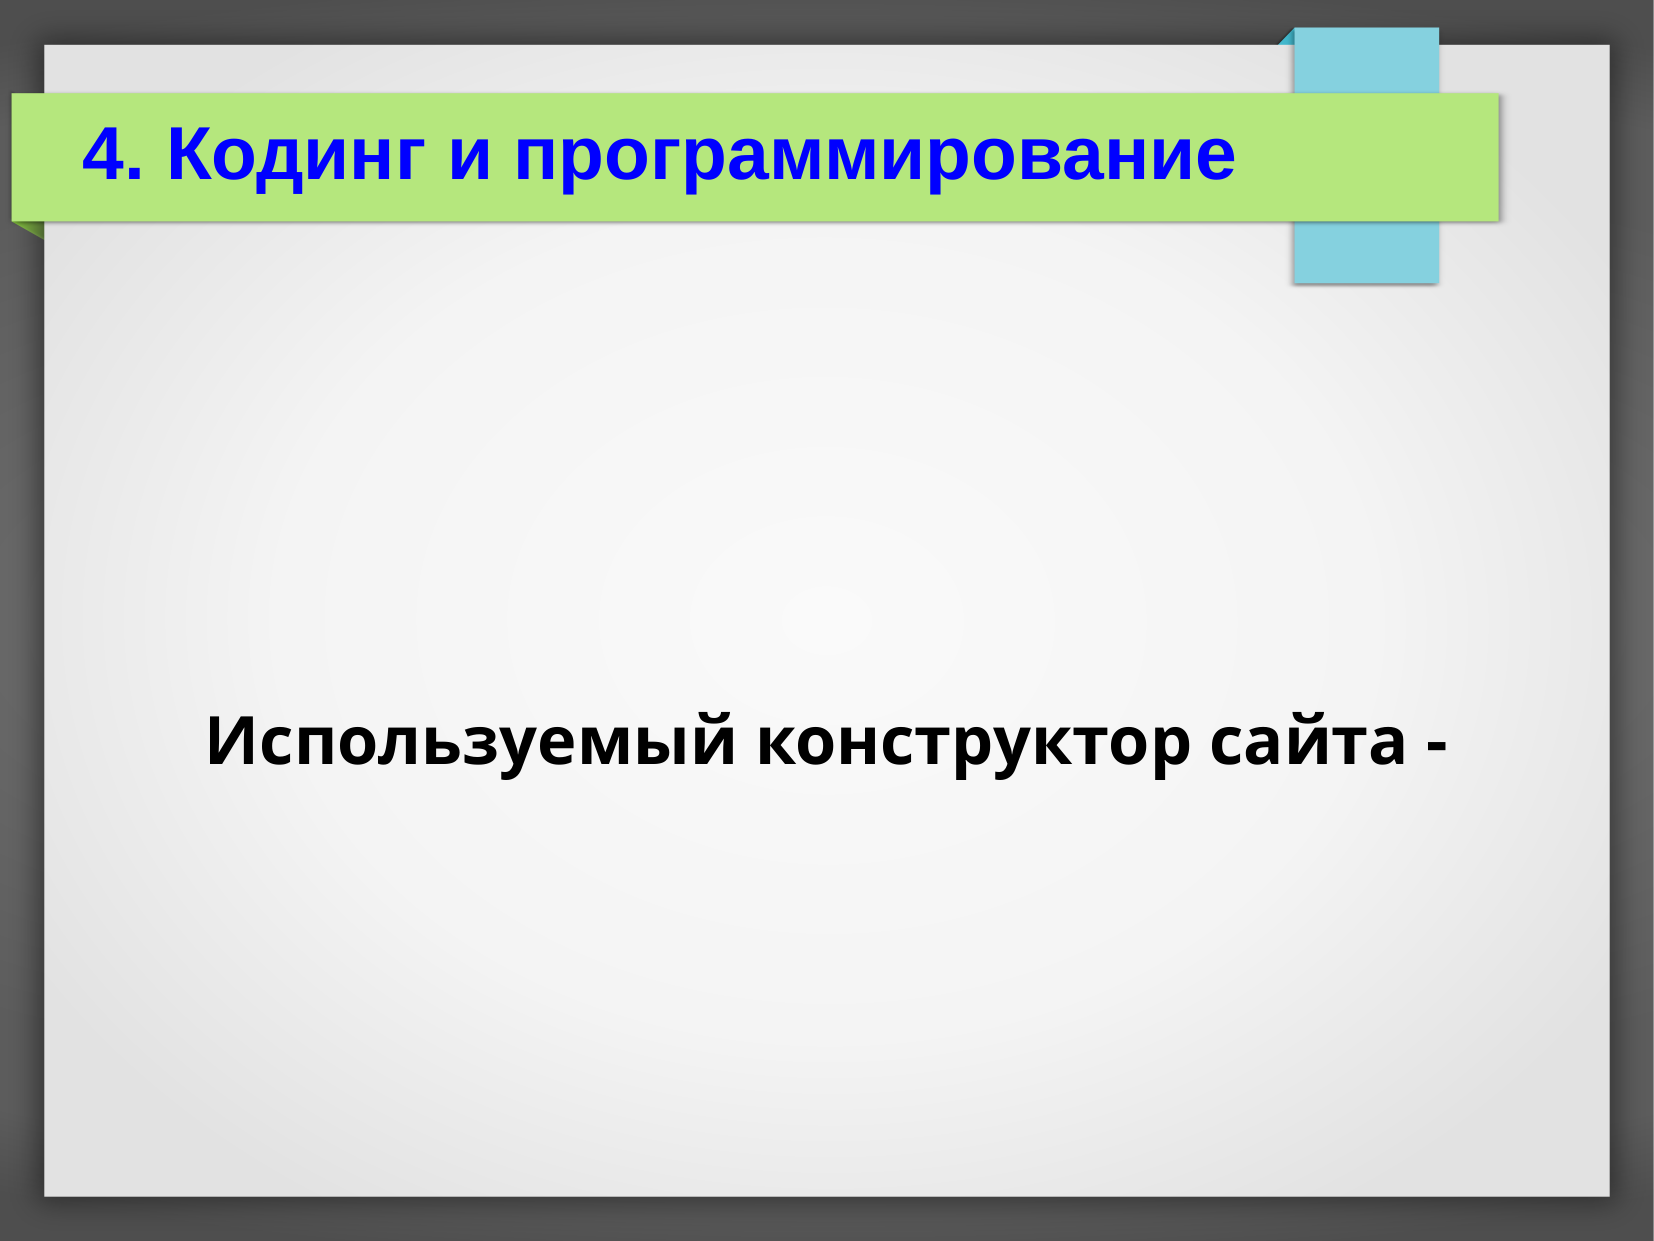

# 4. Кодинг и программирование
Используемый конструктор сайта -